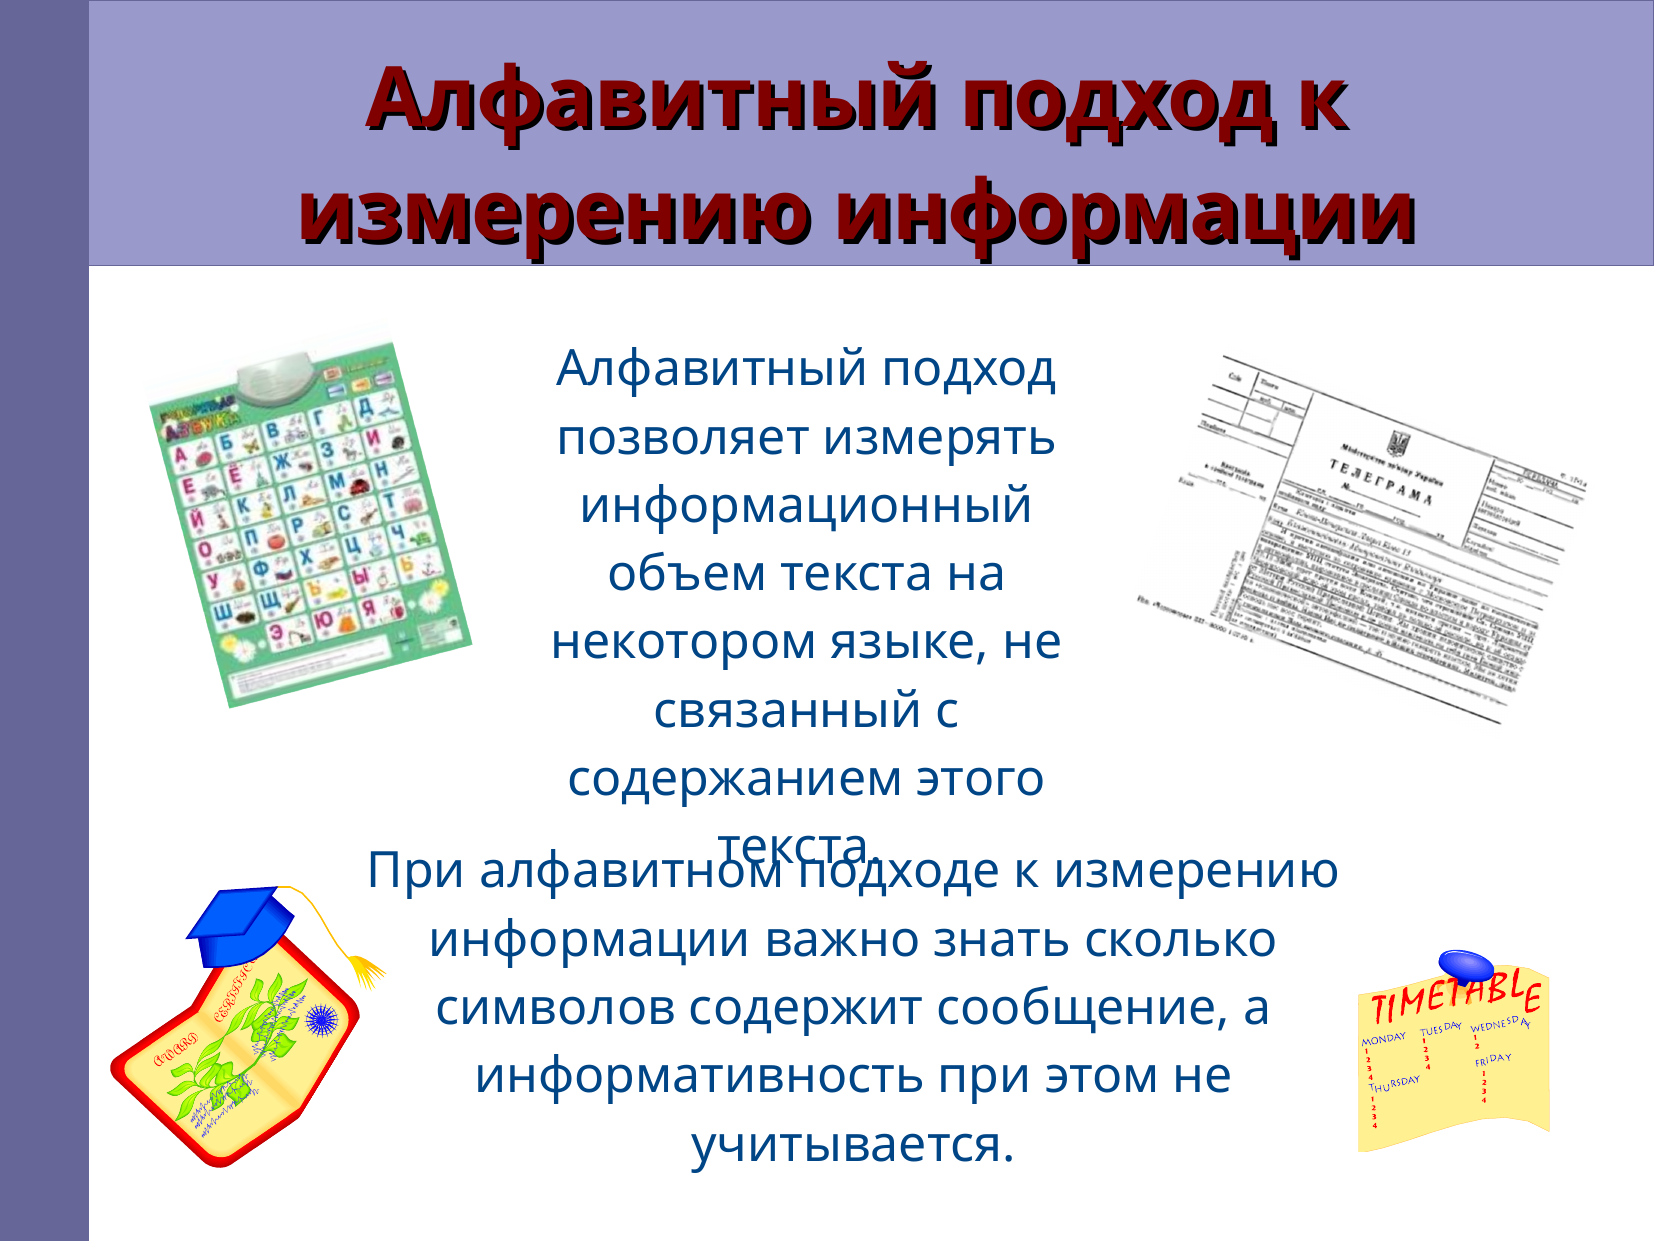

Алфавитный подход к измерению информации
Алфавитный подход позволяет измерять информационный объем текста на некотором языке, не связанный с содержанием этого текста.
При алфавитном подходе к измерению информации важно знать сколько символов содержит сообщение, а информативность при этом не учитывается.